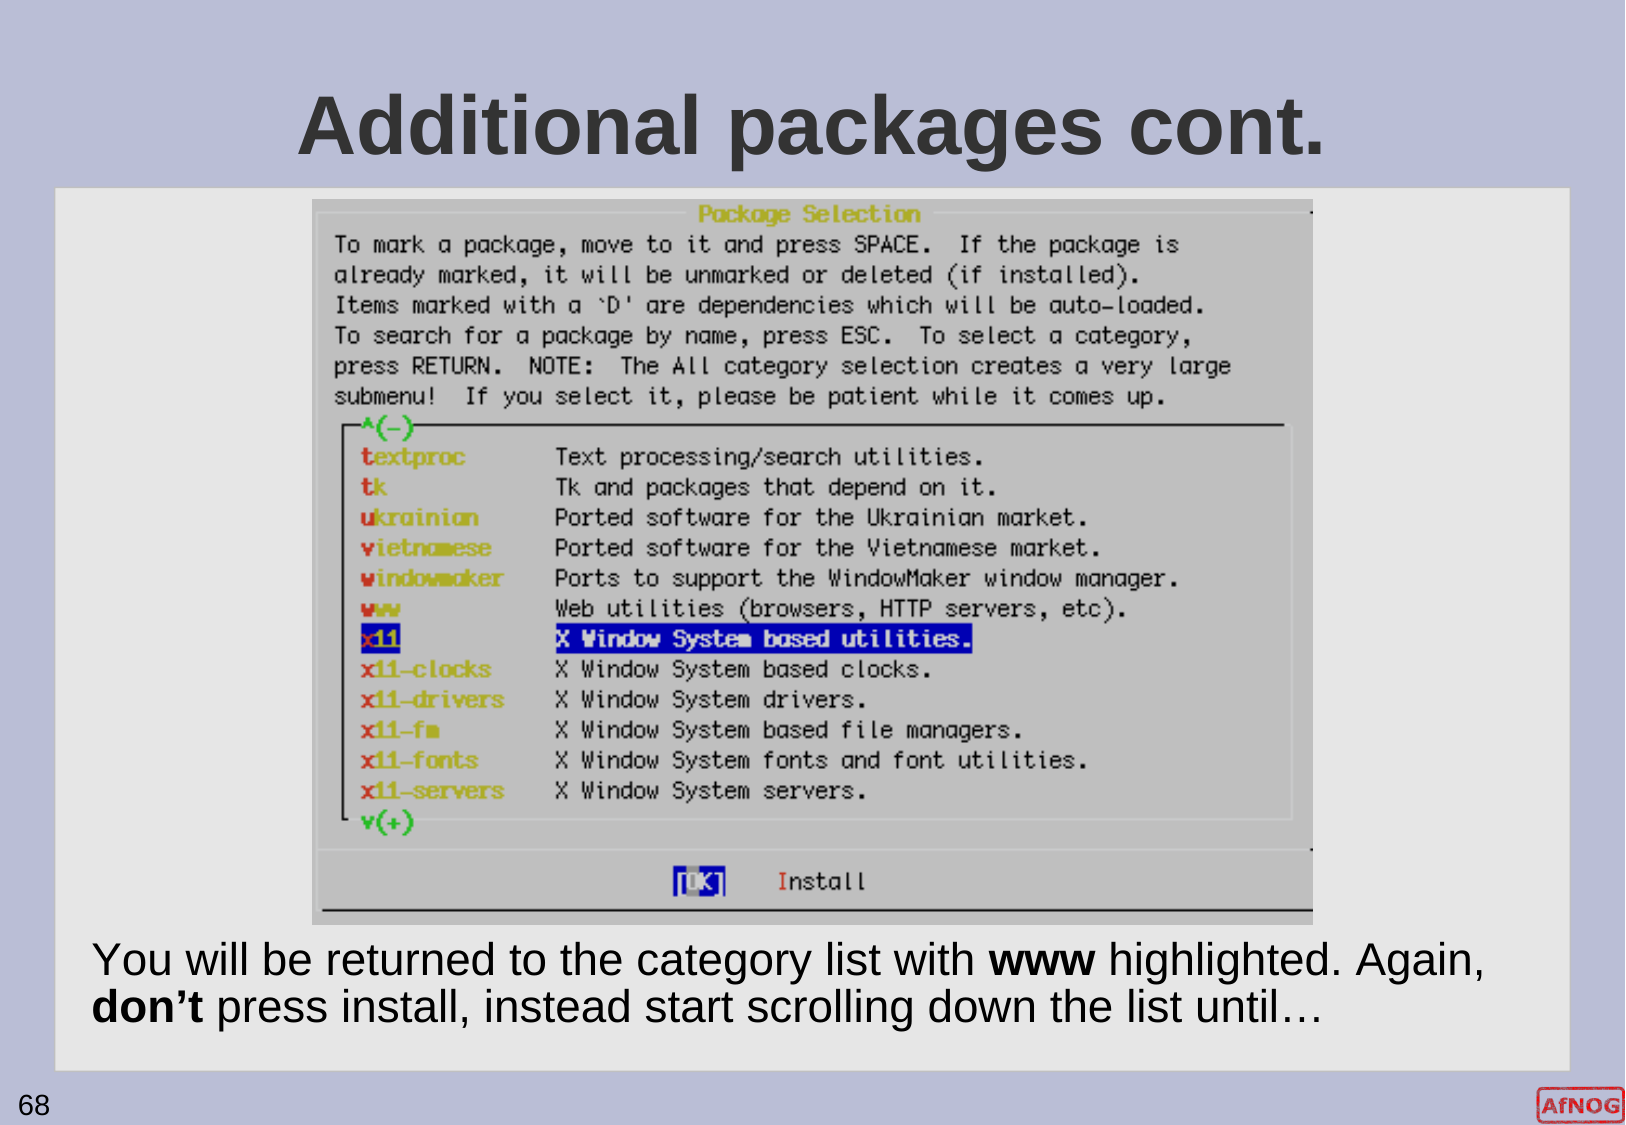

# Additional packages cont.
You will be returned to the category list with www highlighted. Again, don’t press install, instead start scrolling down the list until…